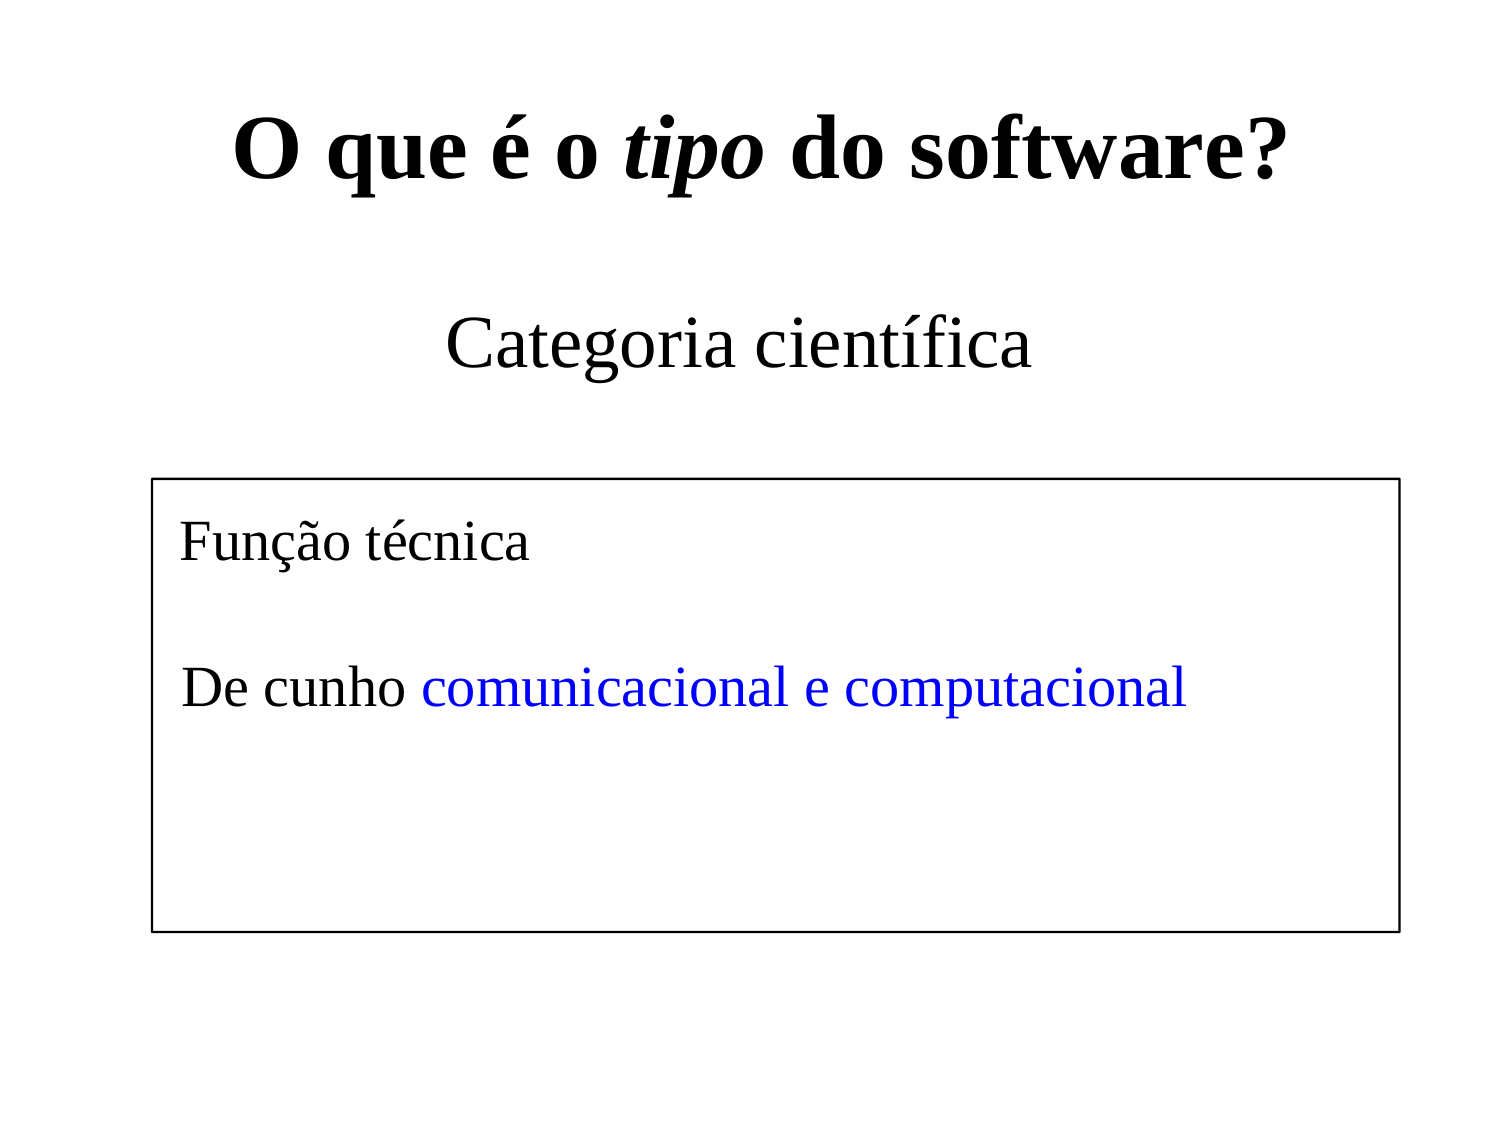

# O que é o tipo do software?
Categoria científica
 Função técnica
 De cunho comunicacional e computacional
 Derivada da lógica e sintaxe do código fonte